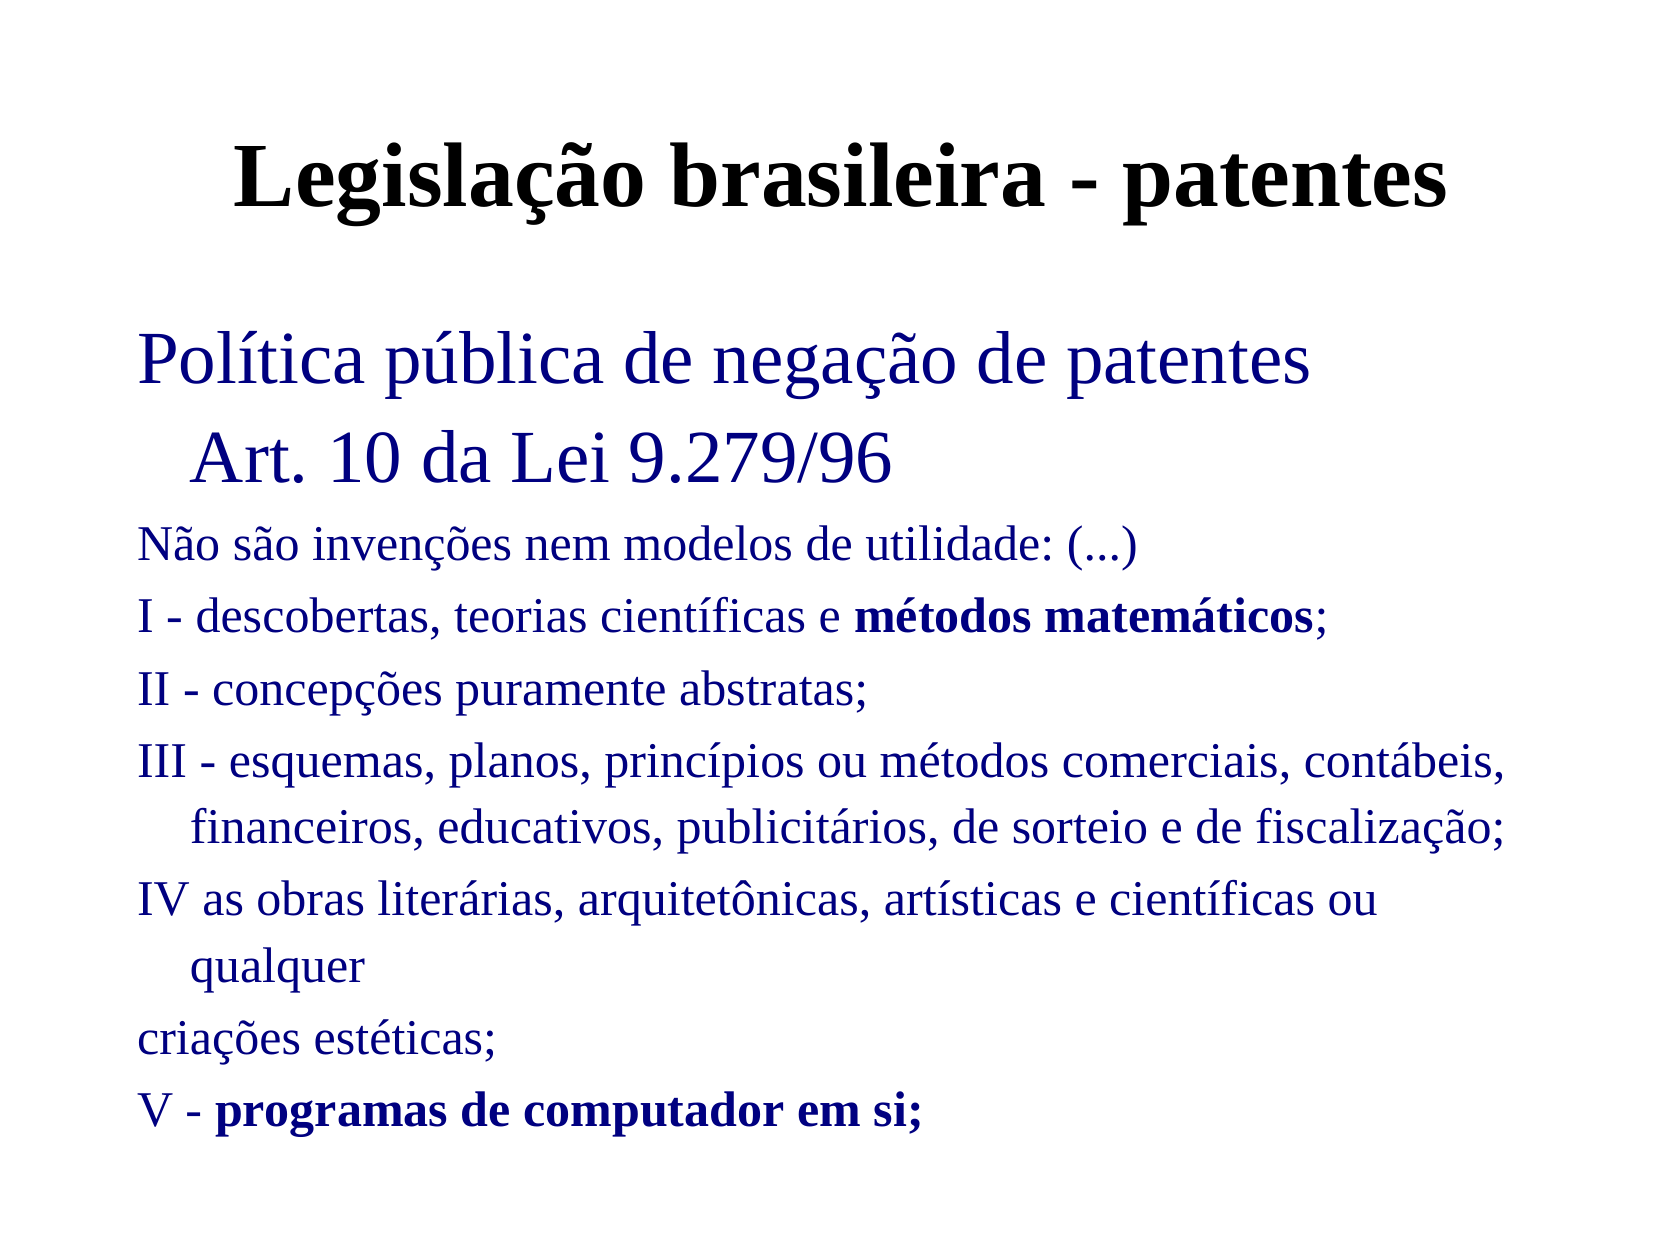

# Legislação brasileira - patentes
Política pública de negação de patentes
Art. 10 da Lei 9.279/96
Não são invenções nem modelos de utilidade: (...)
I - descobertas, teorias científicas e métodos matemáticos;
II - concepções puramente abstratas;
III - esquemas, planos, princípios ou métodos comerciais, contábeis, financeiros, educativos, publicitários, de sorteio e de fiscalização;
IV as obras literárias, arquitetônicas, artísticas e científicas ou qualquer
criações estéticas;
V - programas de computador em si;